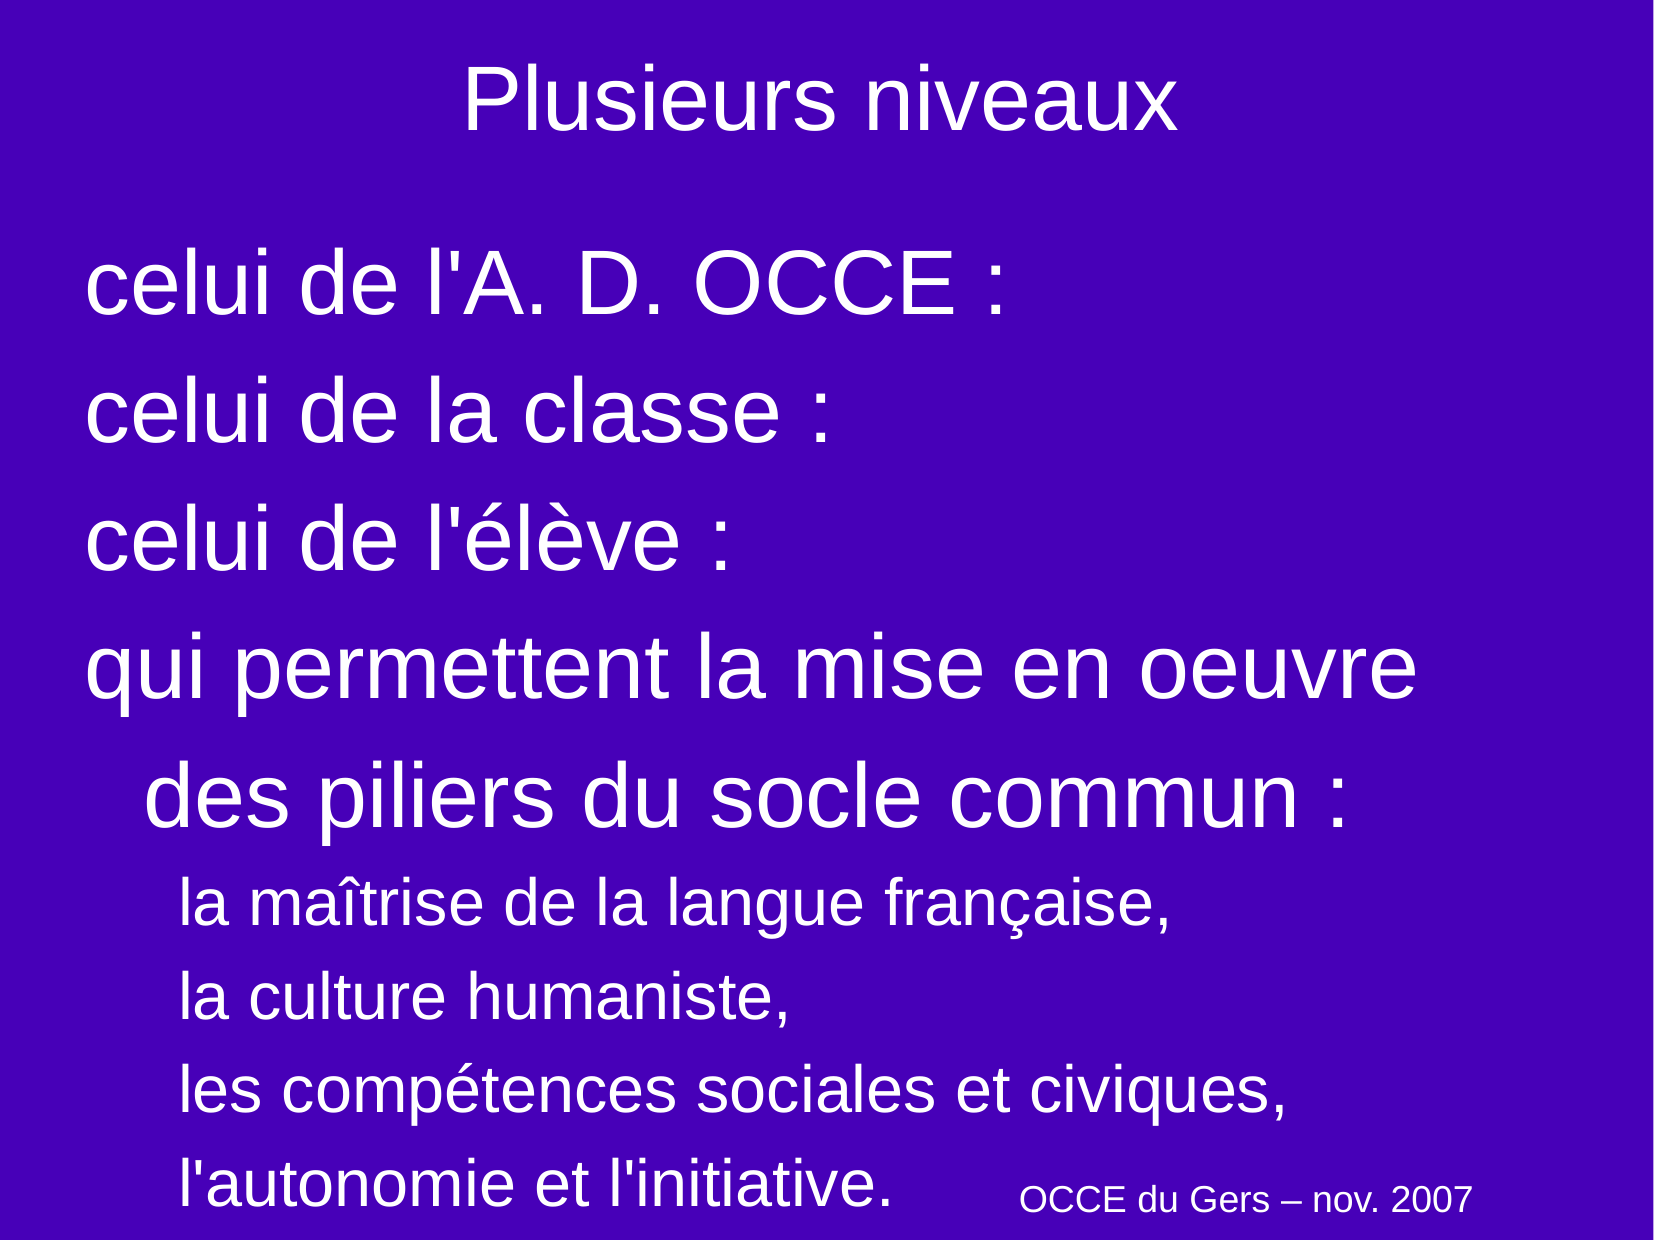

# Plusieurs niveaux
celui de l'A. D. OCCE :
celui de la classe :
celui de l'élève :
qui permettent la mise en oeuvre des piliers du socle commun :
la maîtrise de la langue française,
la culture humaniste,
les compétences sociales et civiques,
l'autonomie et l'initiative.
OCCE du Gers – nov. 2007